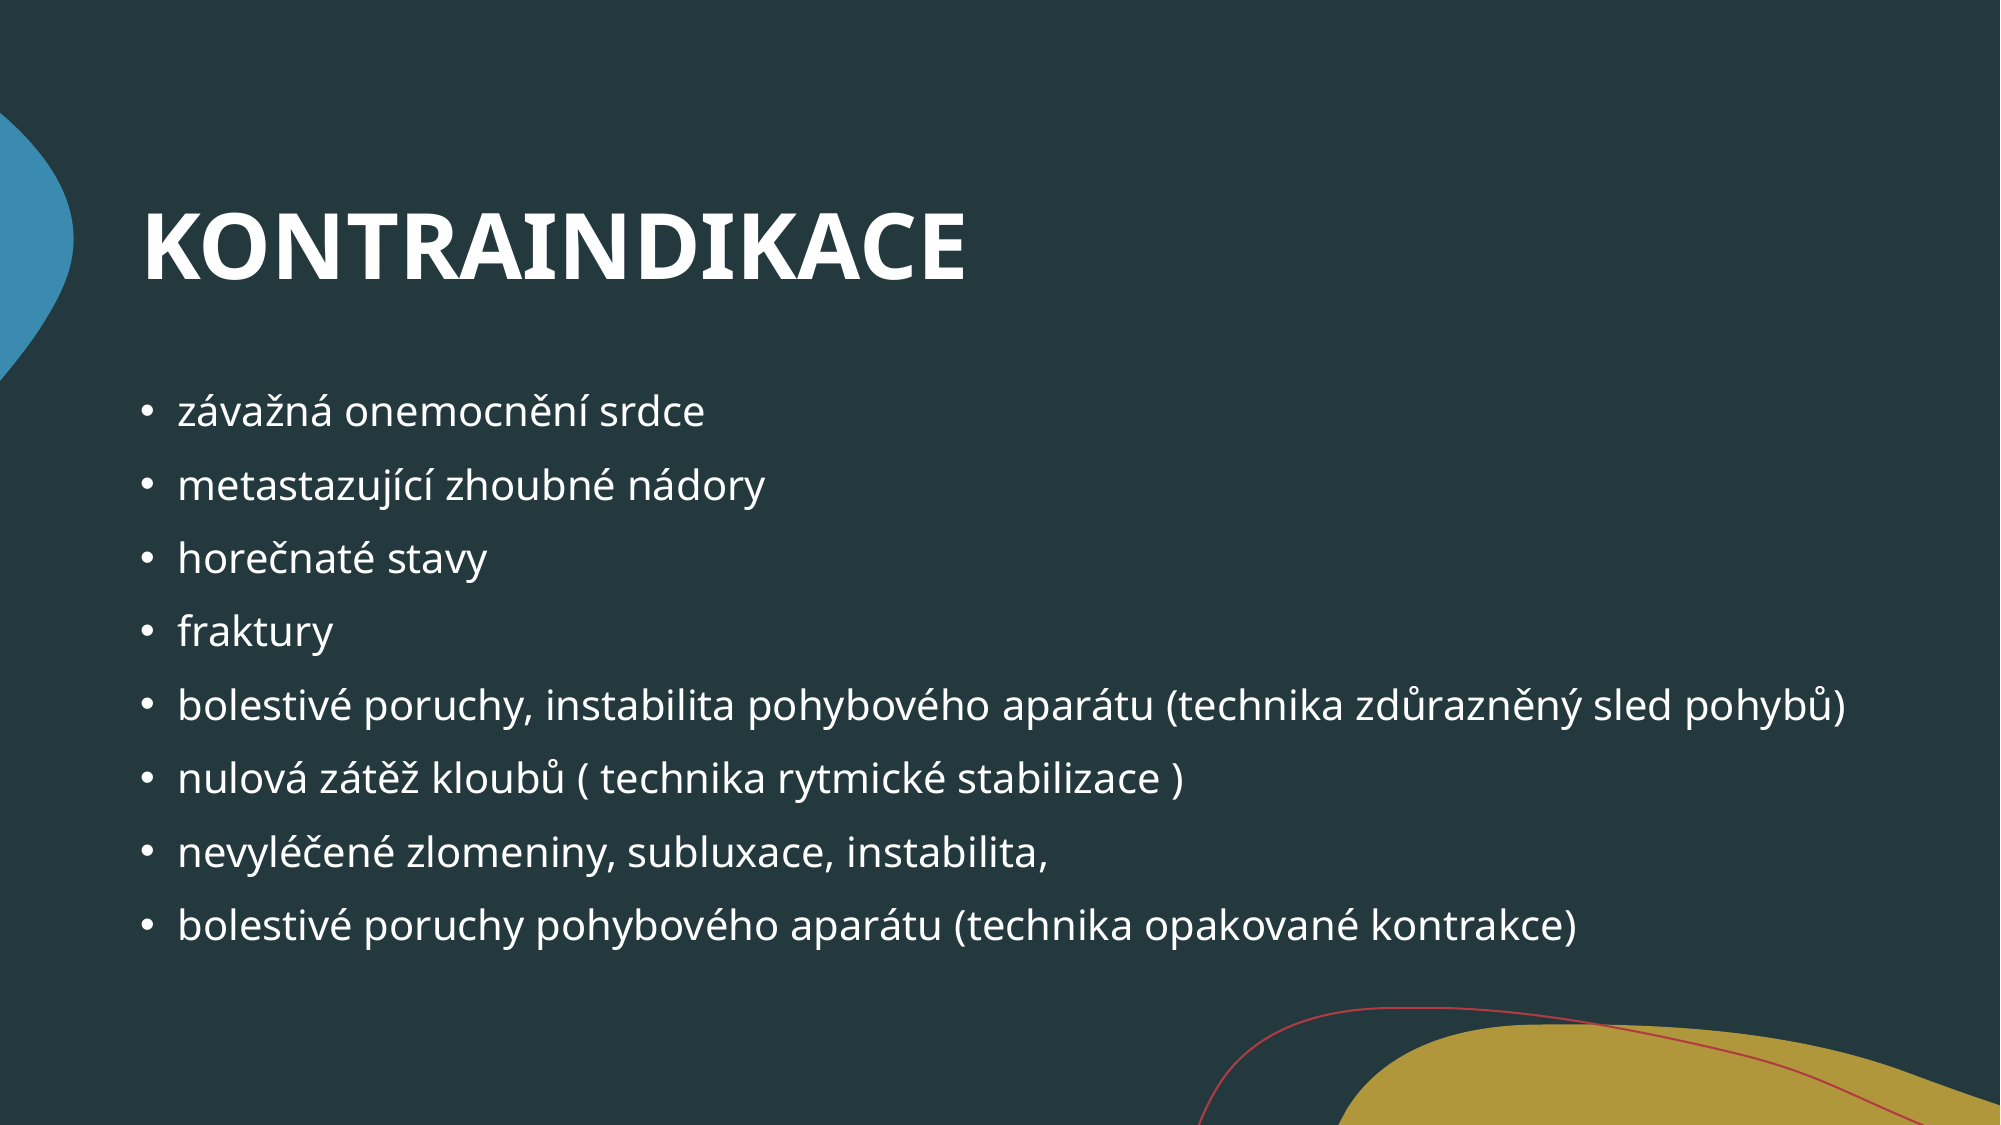

# KONTRAINDIKACE
závažná onemocnění srdce
metastazující zhoubné nádory
horečnaté stavy
fraktury
bolestivé poruchy, instabilita pohybového aparátu (technika zdůrazněný sled pohybů)
nulová zátěž kloubů ( technika rytmické stabilizace )
nevyléčené zlomeniny, subluxace, instabilita,
bolestivé poruchy pohybového aparátu (technika opakované kontrakce)